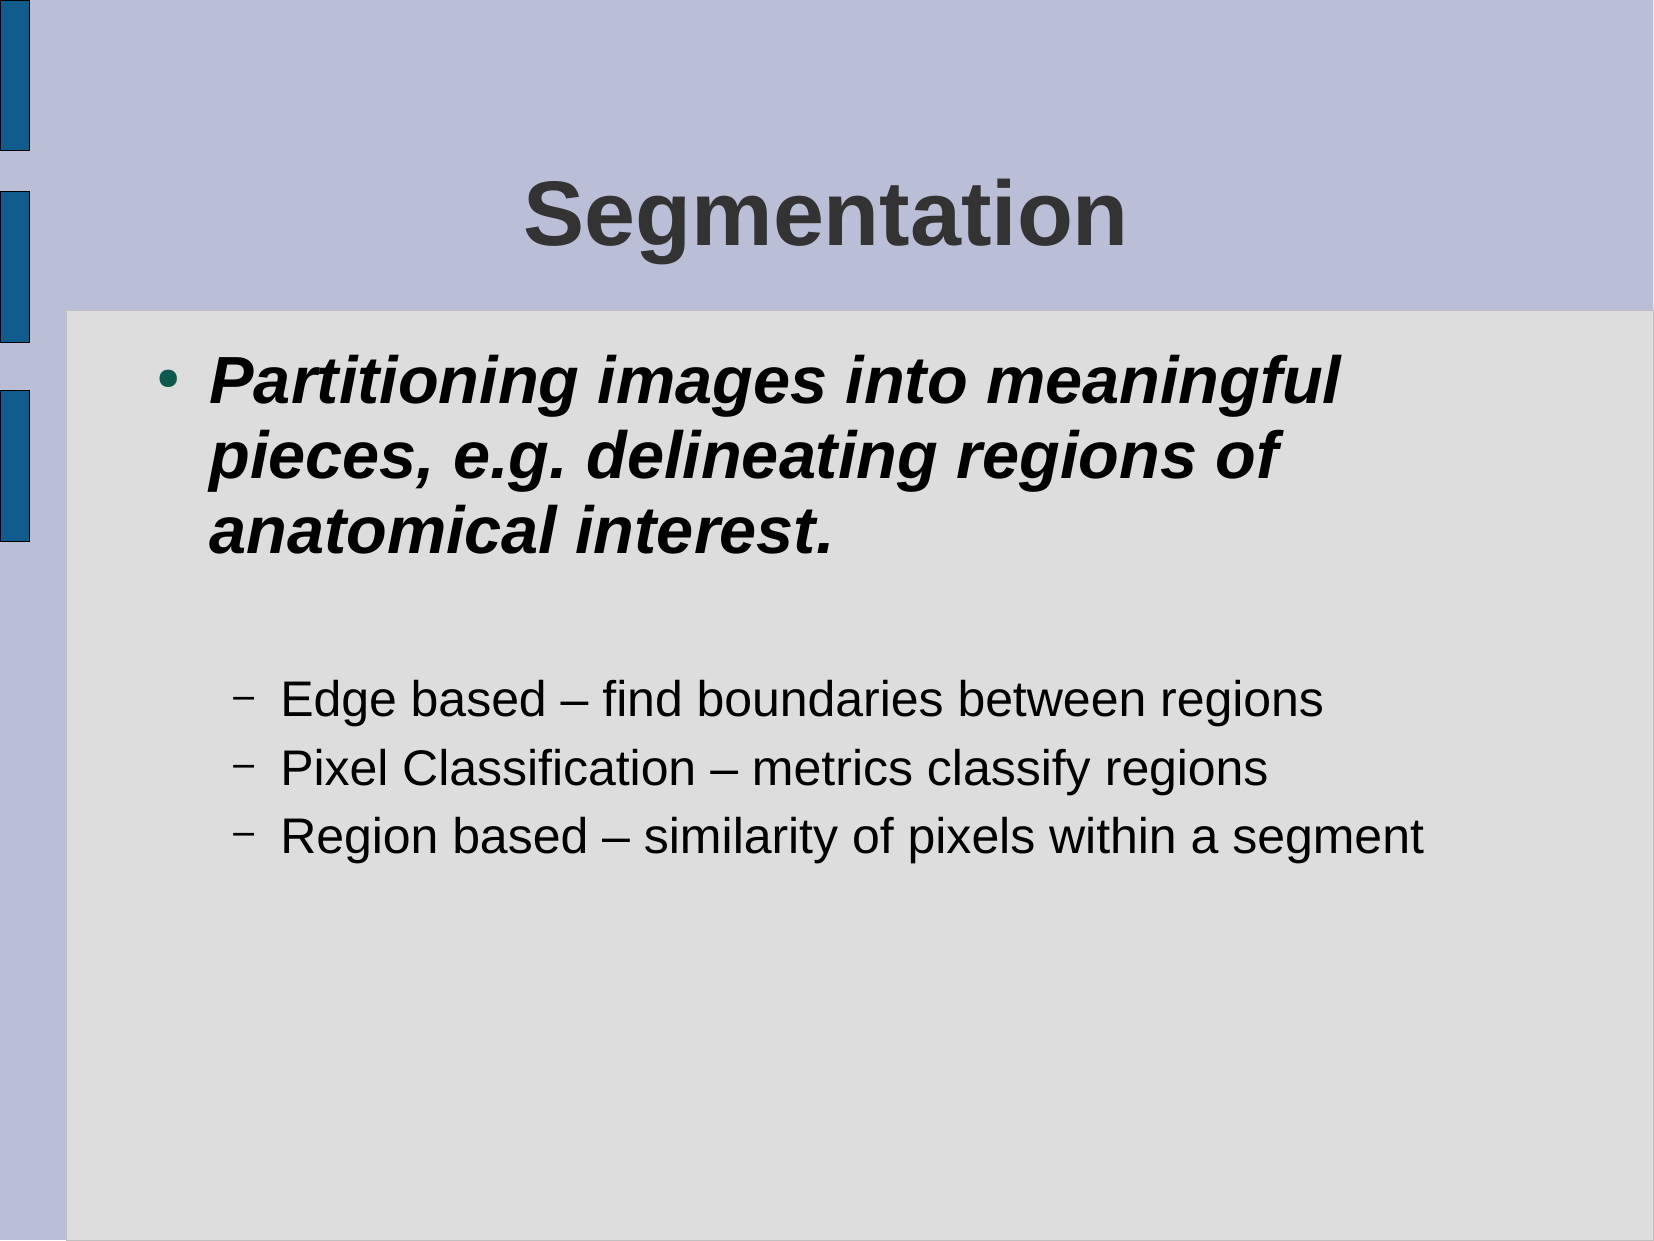

# Segmentation
Partitioning images into meaningful pieces, e.g. delineating regions of anatomical interest.
Edge based – find boundaries between regions
Pixel Classification – metrics classify regions
Region based – similarity of pixels within a segment